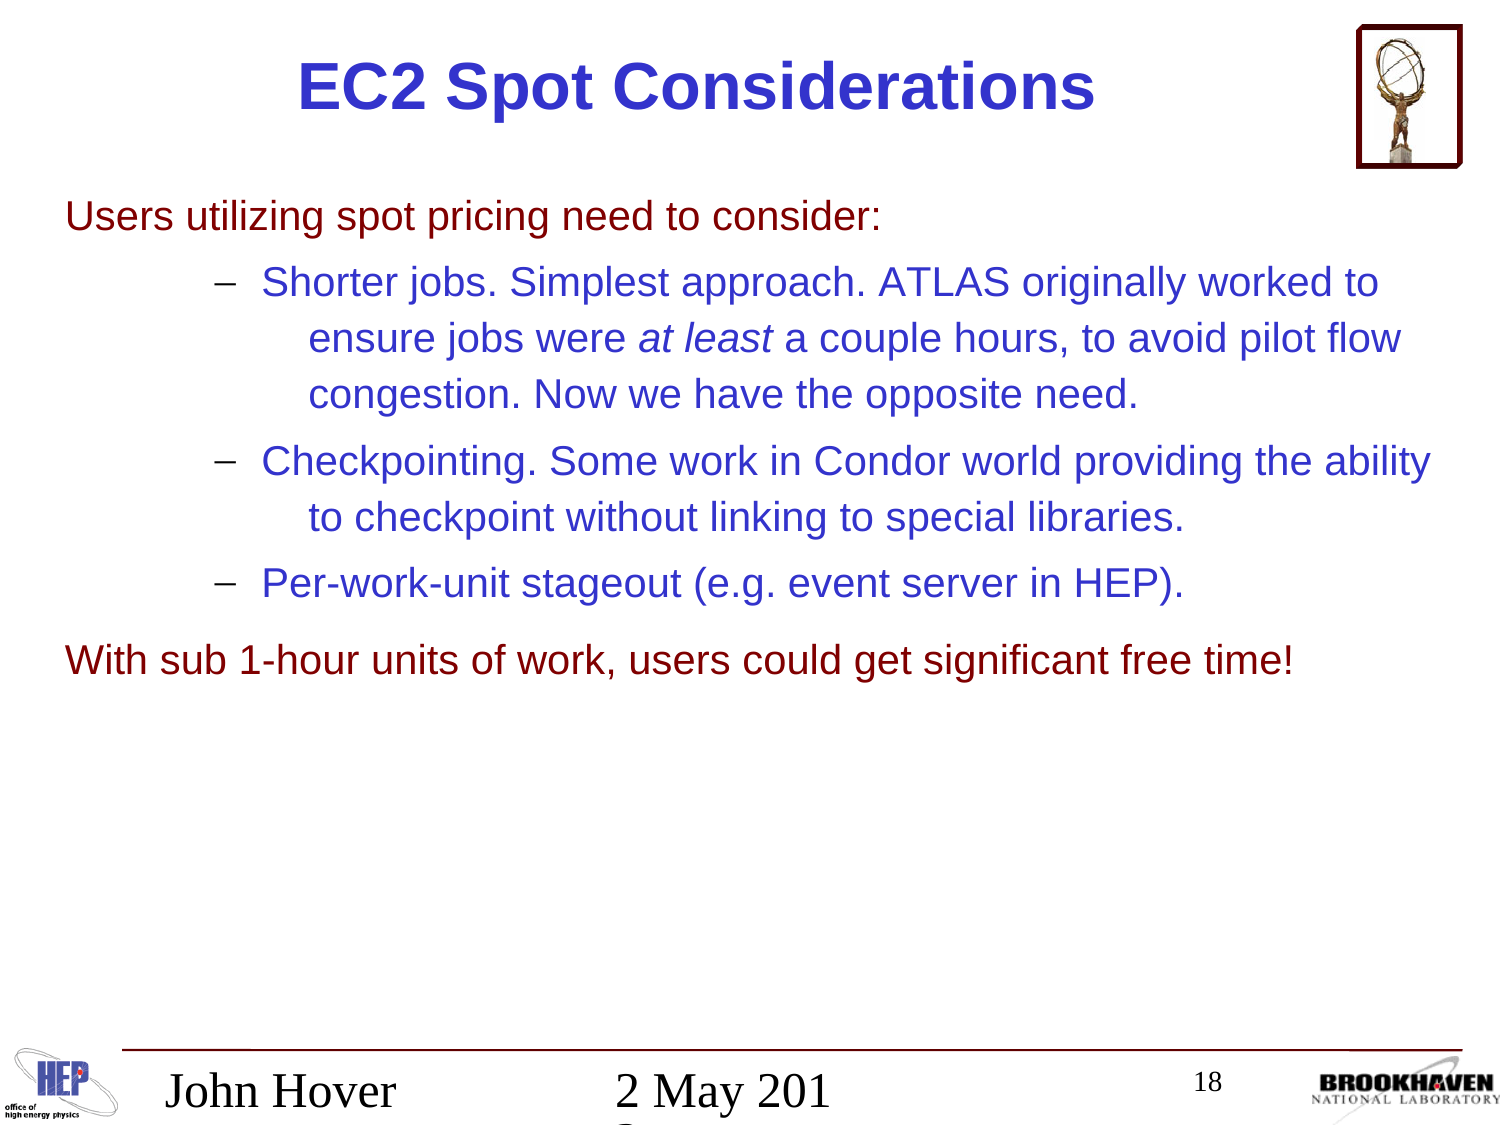

# EC2 Spot Considerations
Users utilizing spot pricing need to consider:
Shorter jobs. Simplest approach. ATLAS originally worked to ensure jobs were at least a couple hours, to avoid pilot flow congestion. Now we have the opposite need.
Checkpointing. Some work in Condor world providing the ability to checkpoint without linking to special libraries.
Per-work-unit stageout (e.g. event server in HEP).
With sub 1-hour units of work, users could get significant free time!
2 May 2013
John Hover